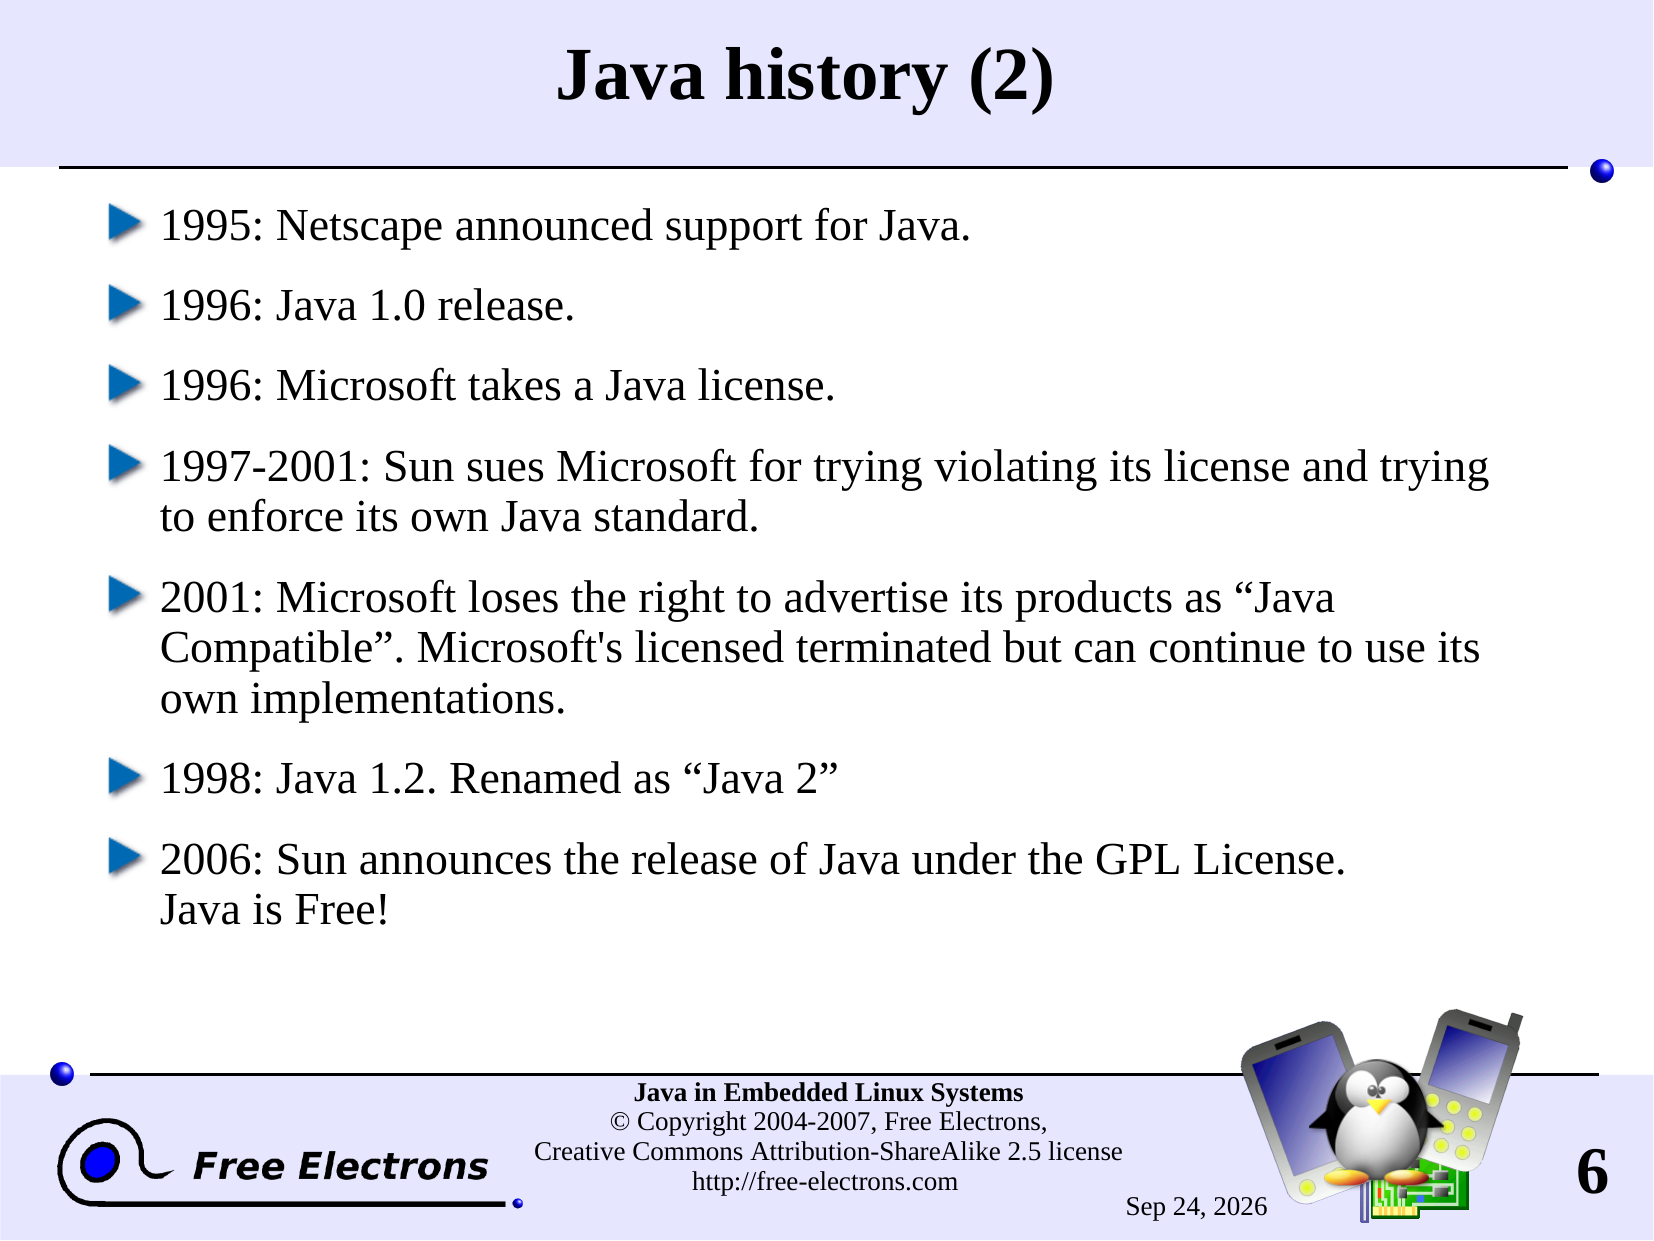

# Java history (2)
1995: Netscape announced support for Java.
1996: Java 1.0 release.
1996: Microsoft takes a Java license.
1997-2001: Sun sues Microsoft for trying violating its license and trying to enforce its own Java standard.
2001: Microsoft loses the right to advertise its products as “Java Compatible”. Microsoft's licensed terminated but can continue to use its own implementations.
1998: Java 1.2. Renamed as “Java 2”
2006: Sun announces the release of Java under the GPL License.
Java is Free!